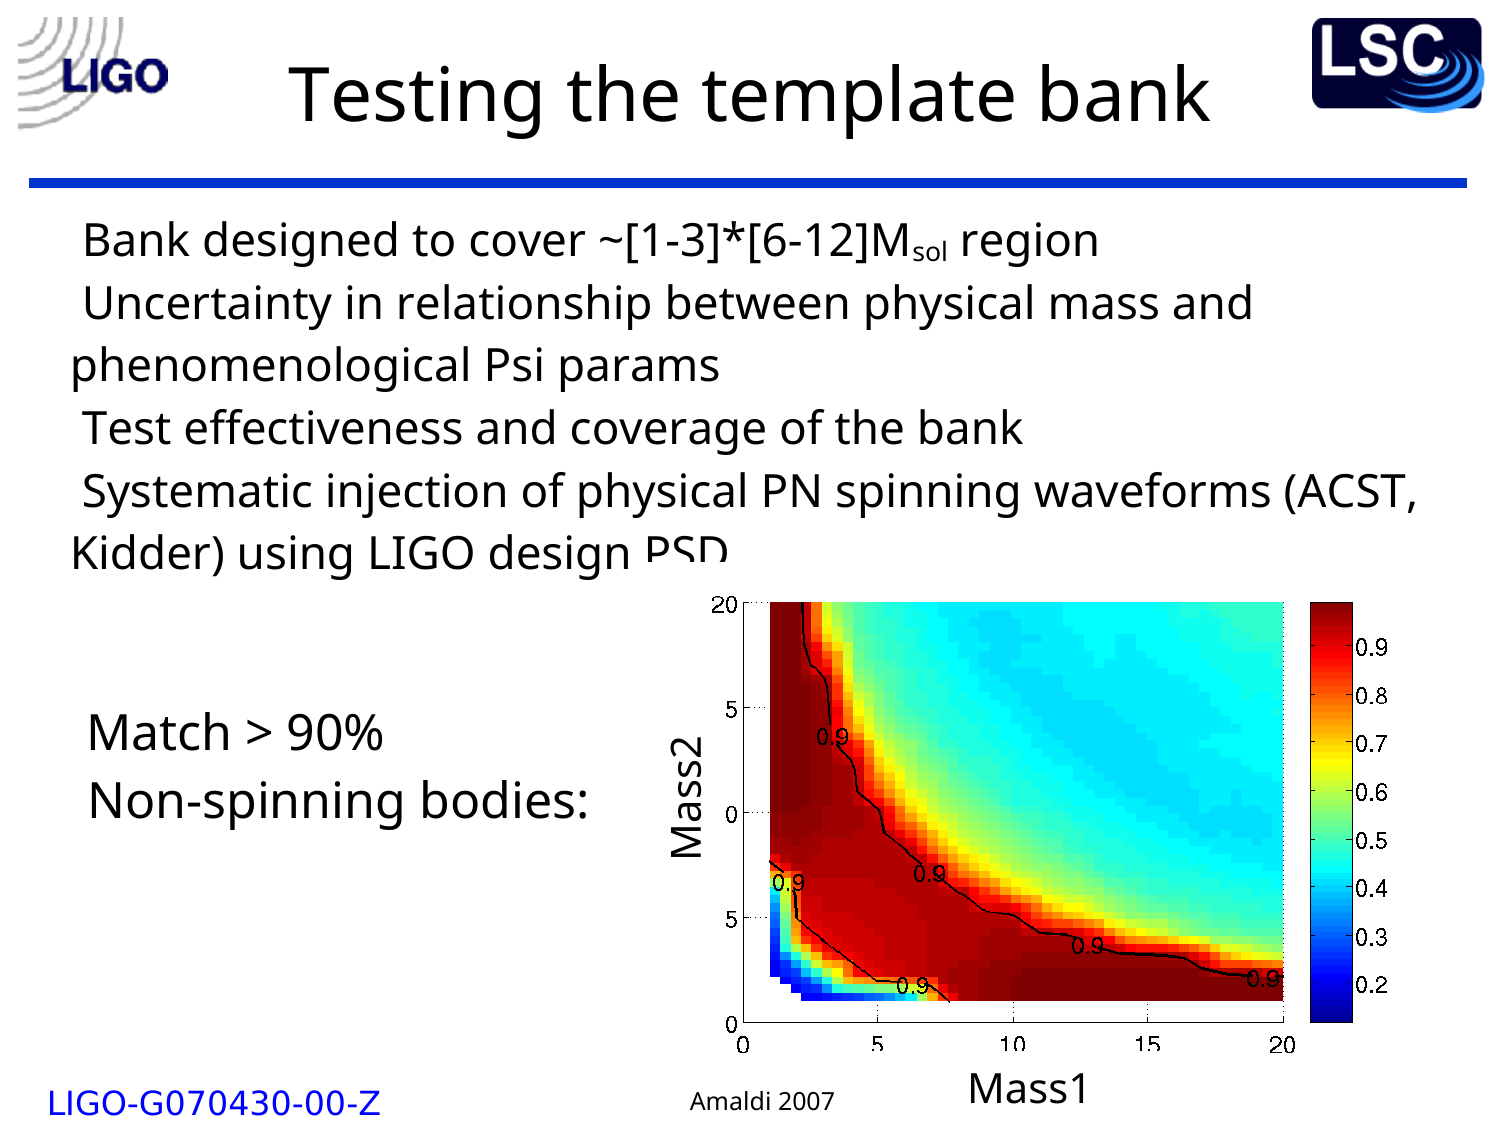

# Testing the template bank
 Bank designed to cover ~[1-3]*[6-12]Msol region
 Uncertainty in relationship between physical mass and phenomenological Psi params
 Test effectiveness and coverage of the bank
 Systematic injection of physical PN spinning waveforms (ACST, Kidder) using LIGO design PSD
 Match > 90%
 Non-spinning bodies:
Mass2
Mass1
Amaldi 2007